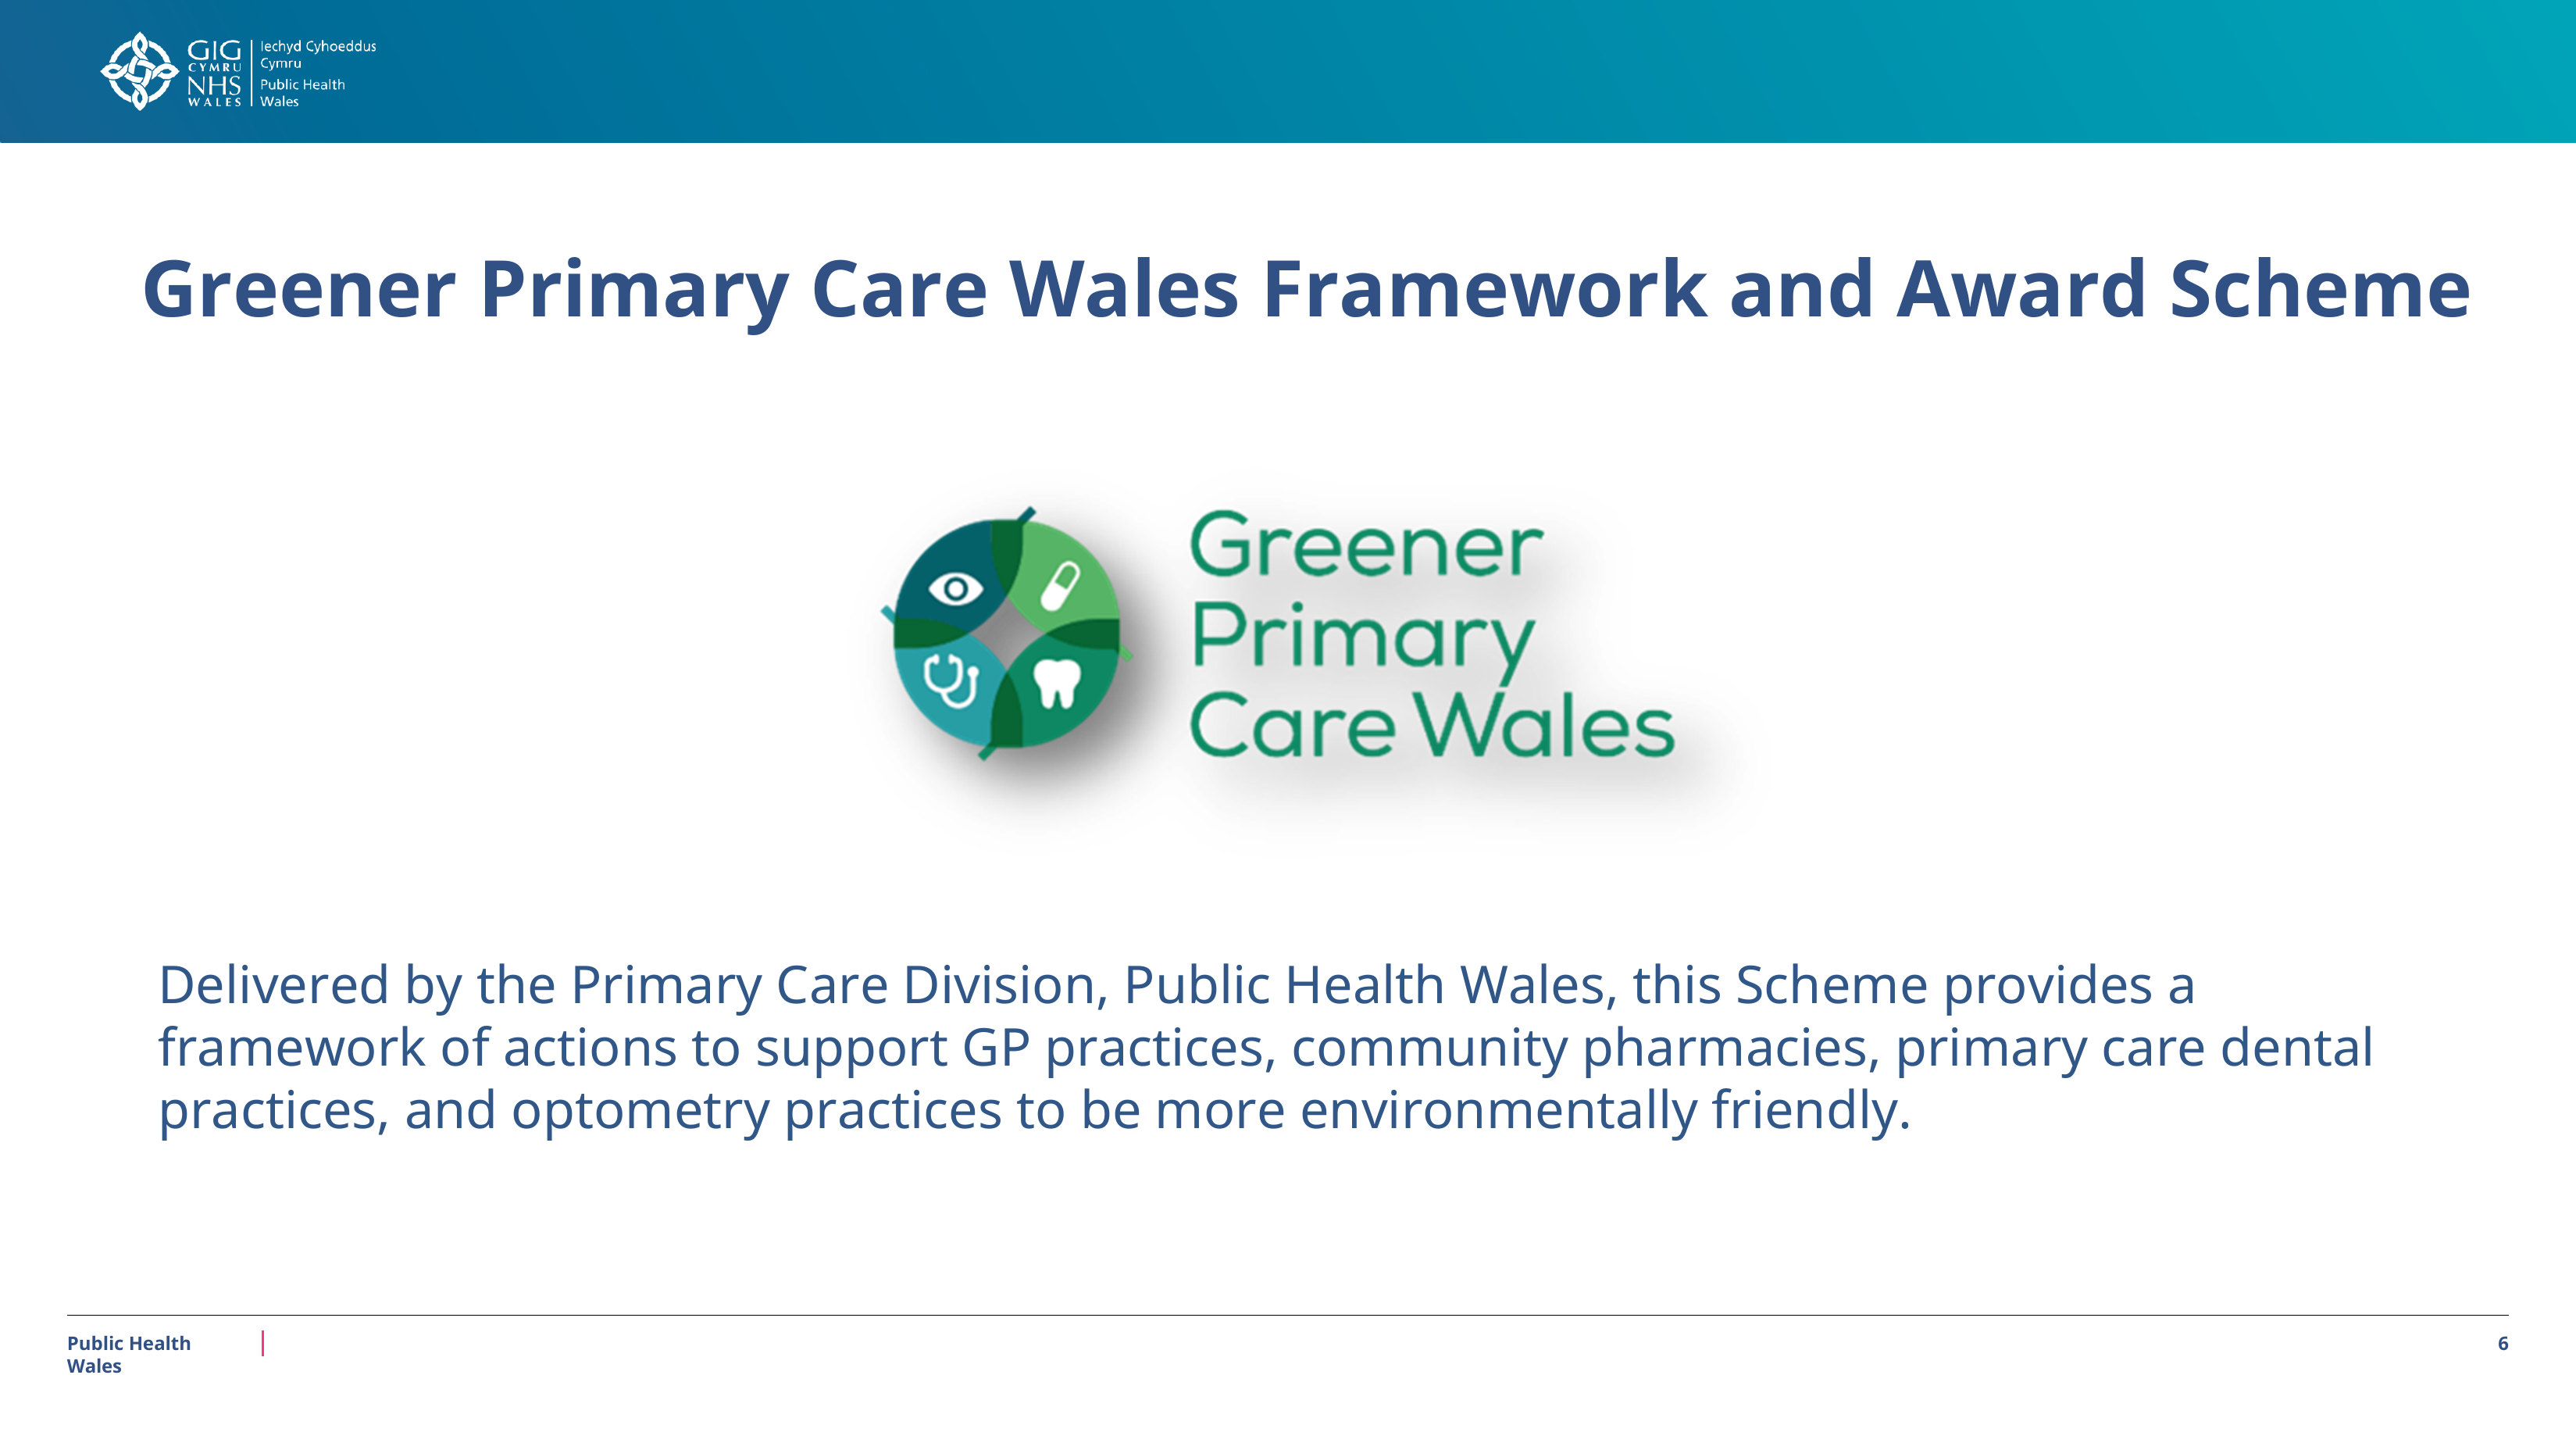

# Greener Primary Care Wales Framework and Award Scheme
Delivered by the Primary Care Division, Public Health Wales, this Scheme provides a framework of actions to support GP practices, community pharmacies, primary care dental practices, and optometry practices to be more environmentally friendly.
Public Health Wales